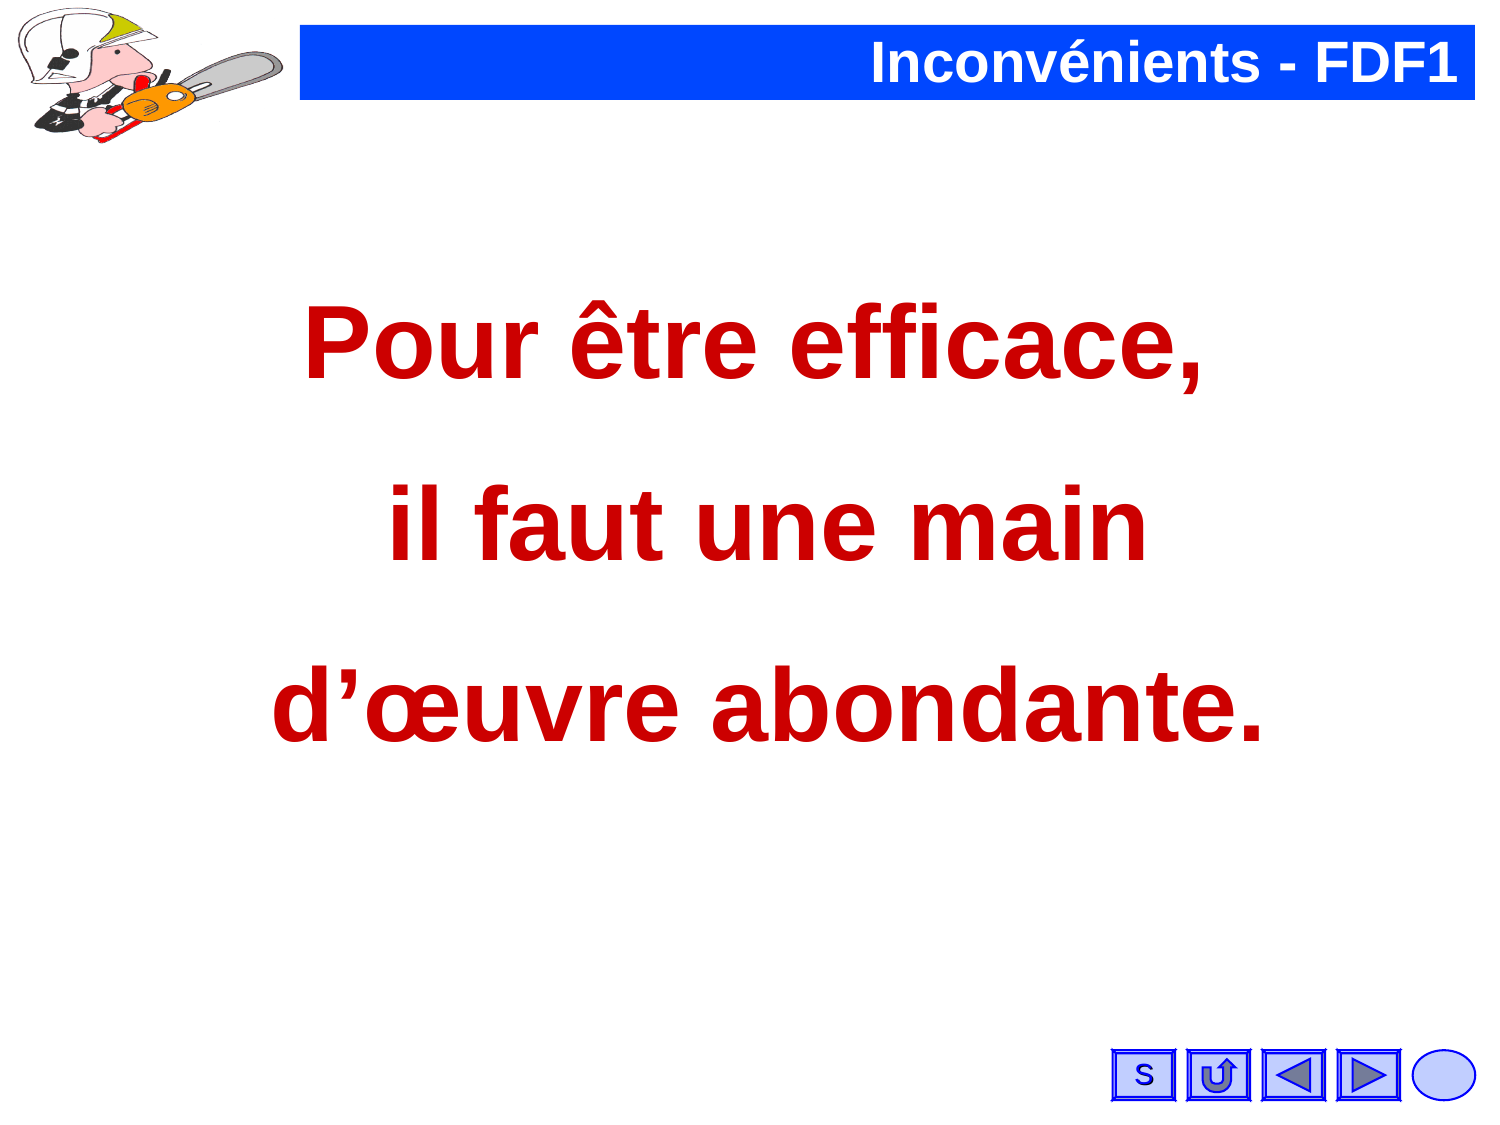

Inconvénients - FDF1
Pour être efficace,
 il faut une main
 d’œuvre abondante.